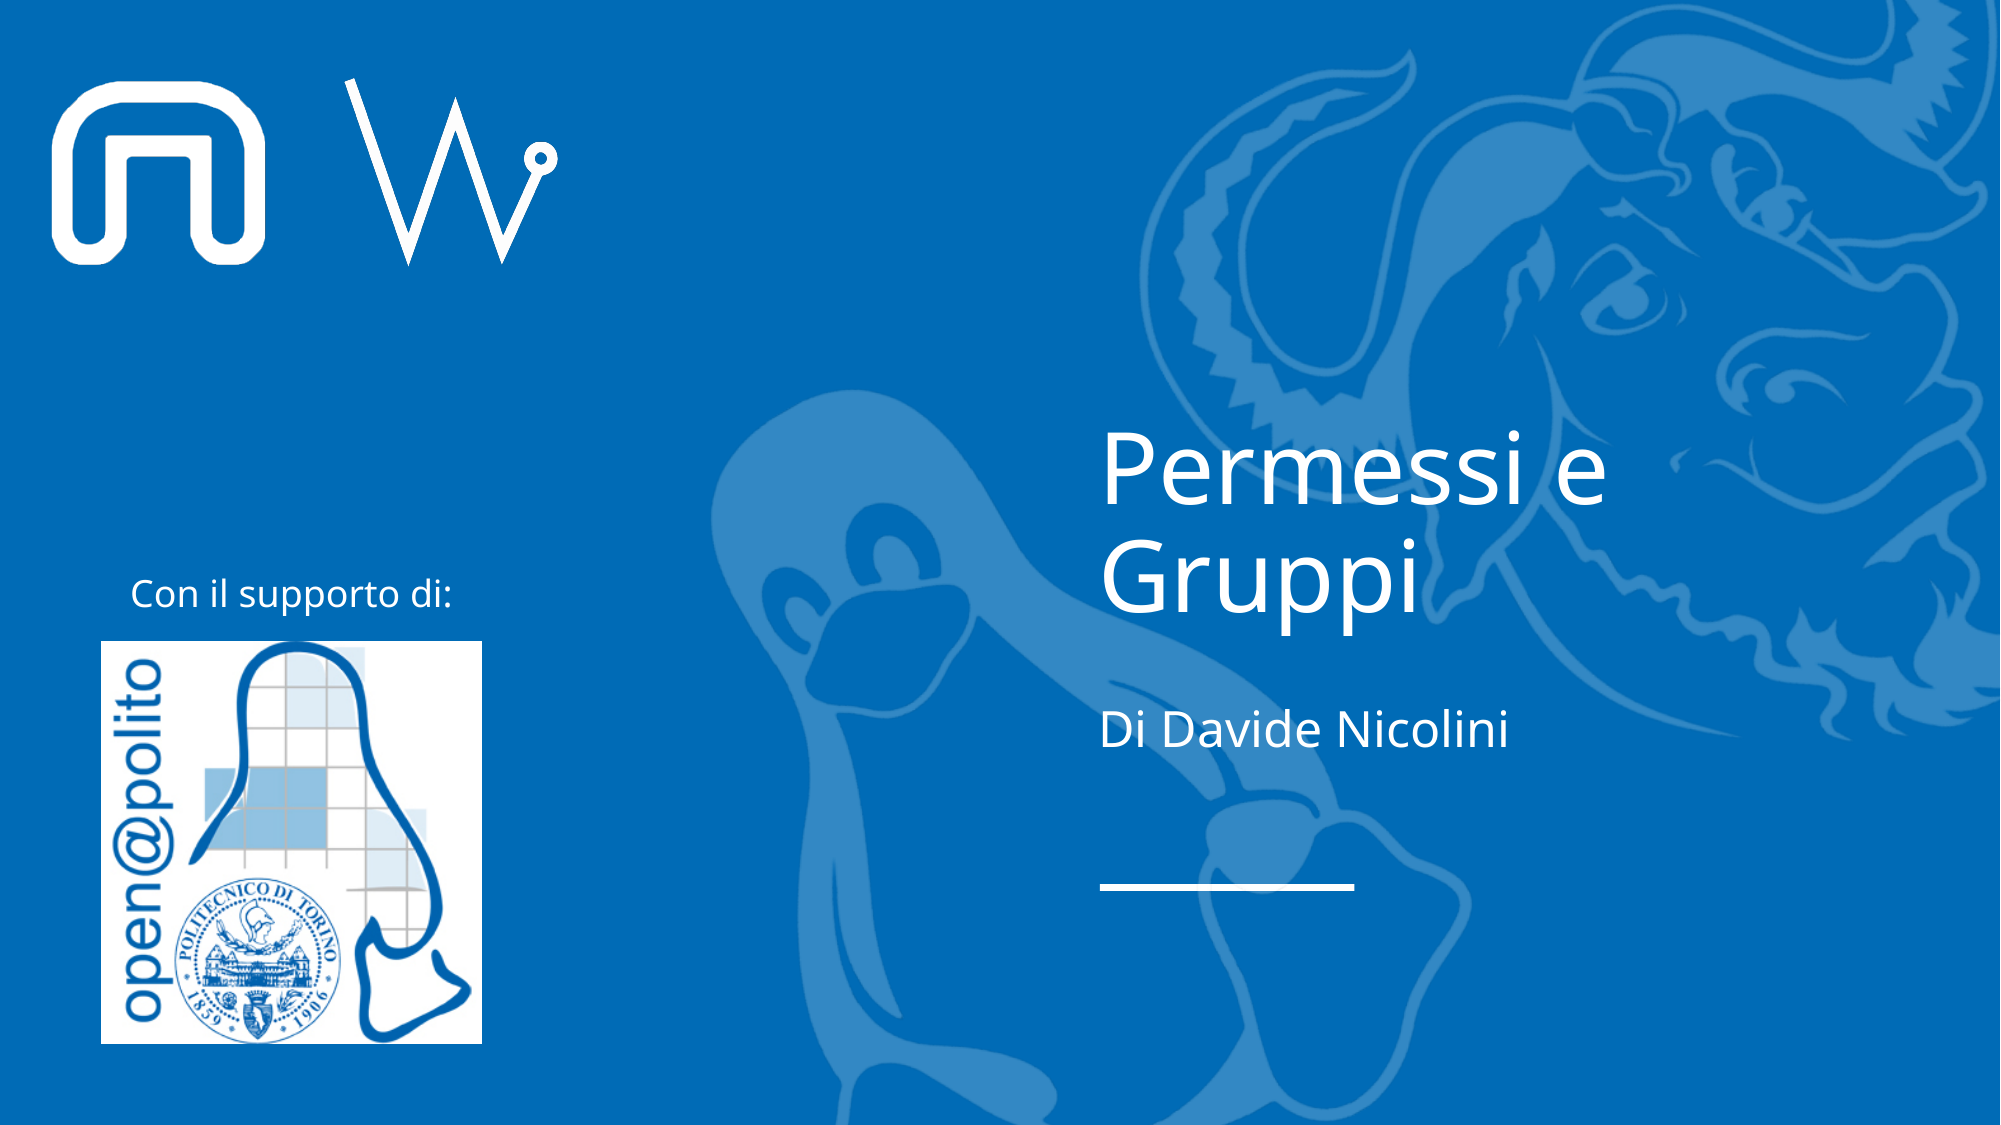

Permessi e Gruppi
# Di Davide Nicolini